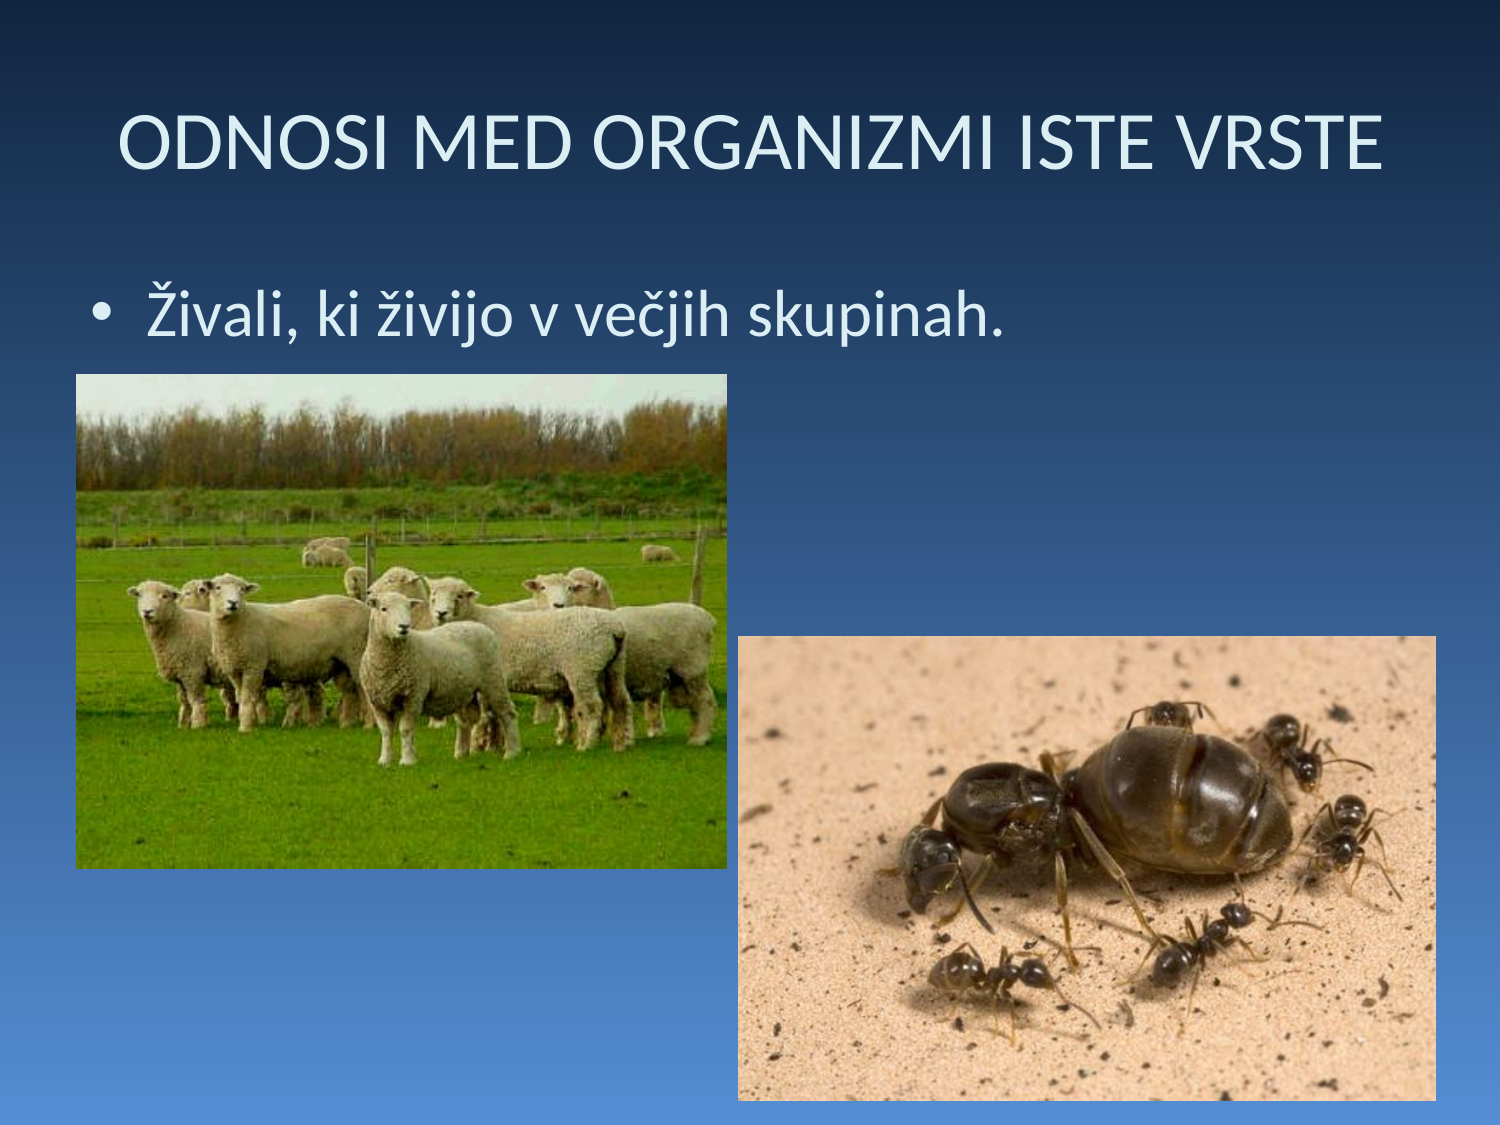

# ODNOSI MED ORGANIZMI ISTE VRSTE
Živali, ki živijo v večjih skupinah.